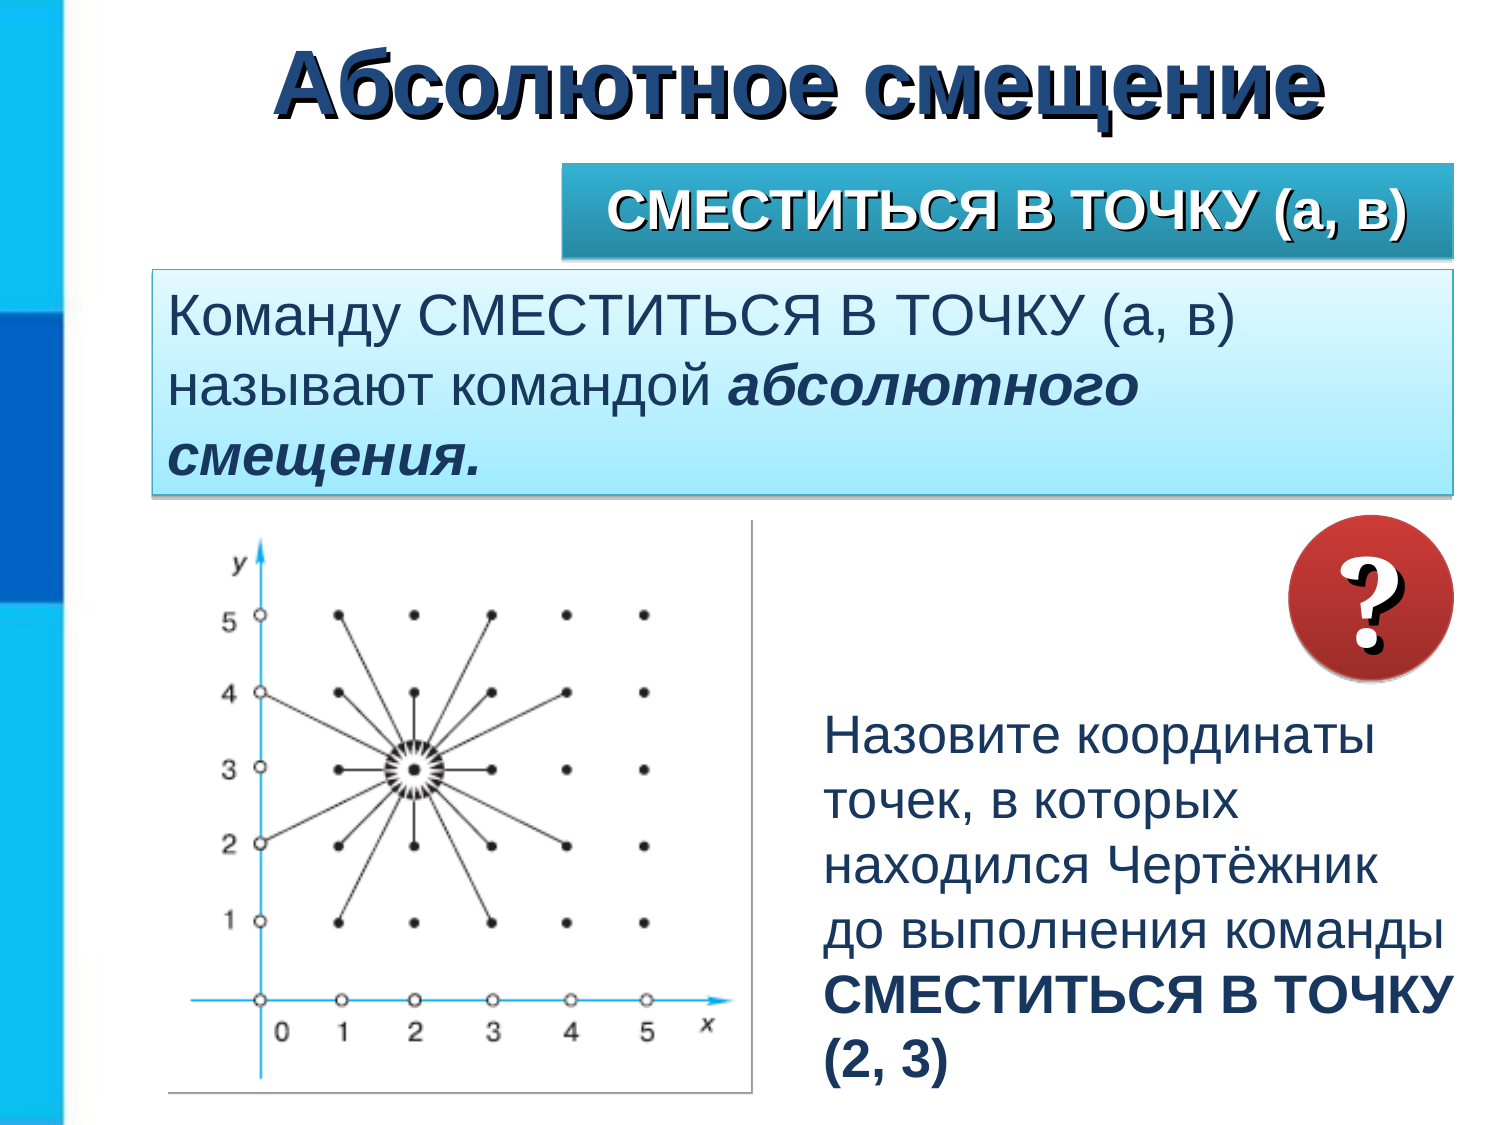

Абсолютное смещение
# СМЕСТИТЬСЯ В ТОЧКУ (а, в)
Команду СМЕСТИТЬСЯ В ТОЧКУ (а, в) называют командой абсолютного смещения.
?
Назовите координаты точек, в которых находился Чертёжник
до выполнения команды
СМЕСТИТЬСЯ В ТОЧКУ (2, 3)